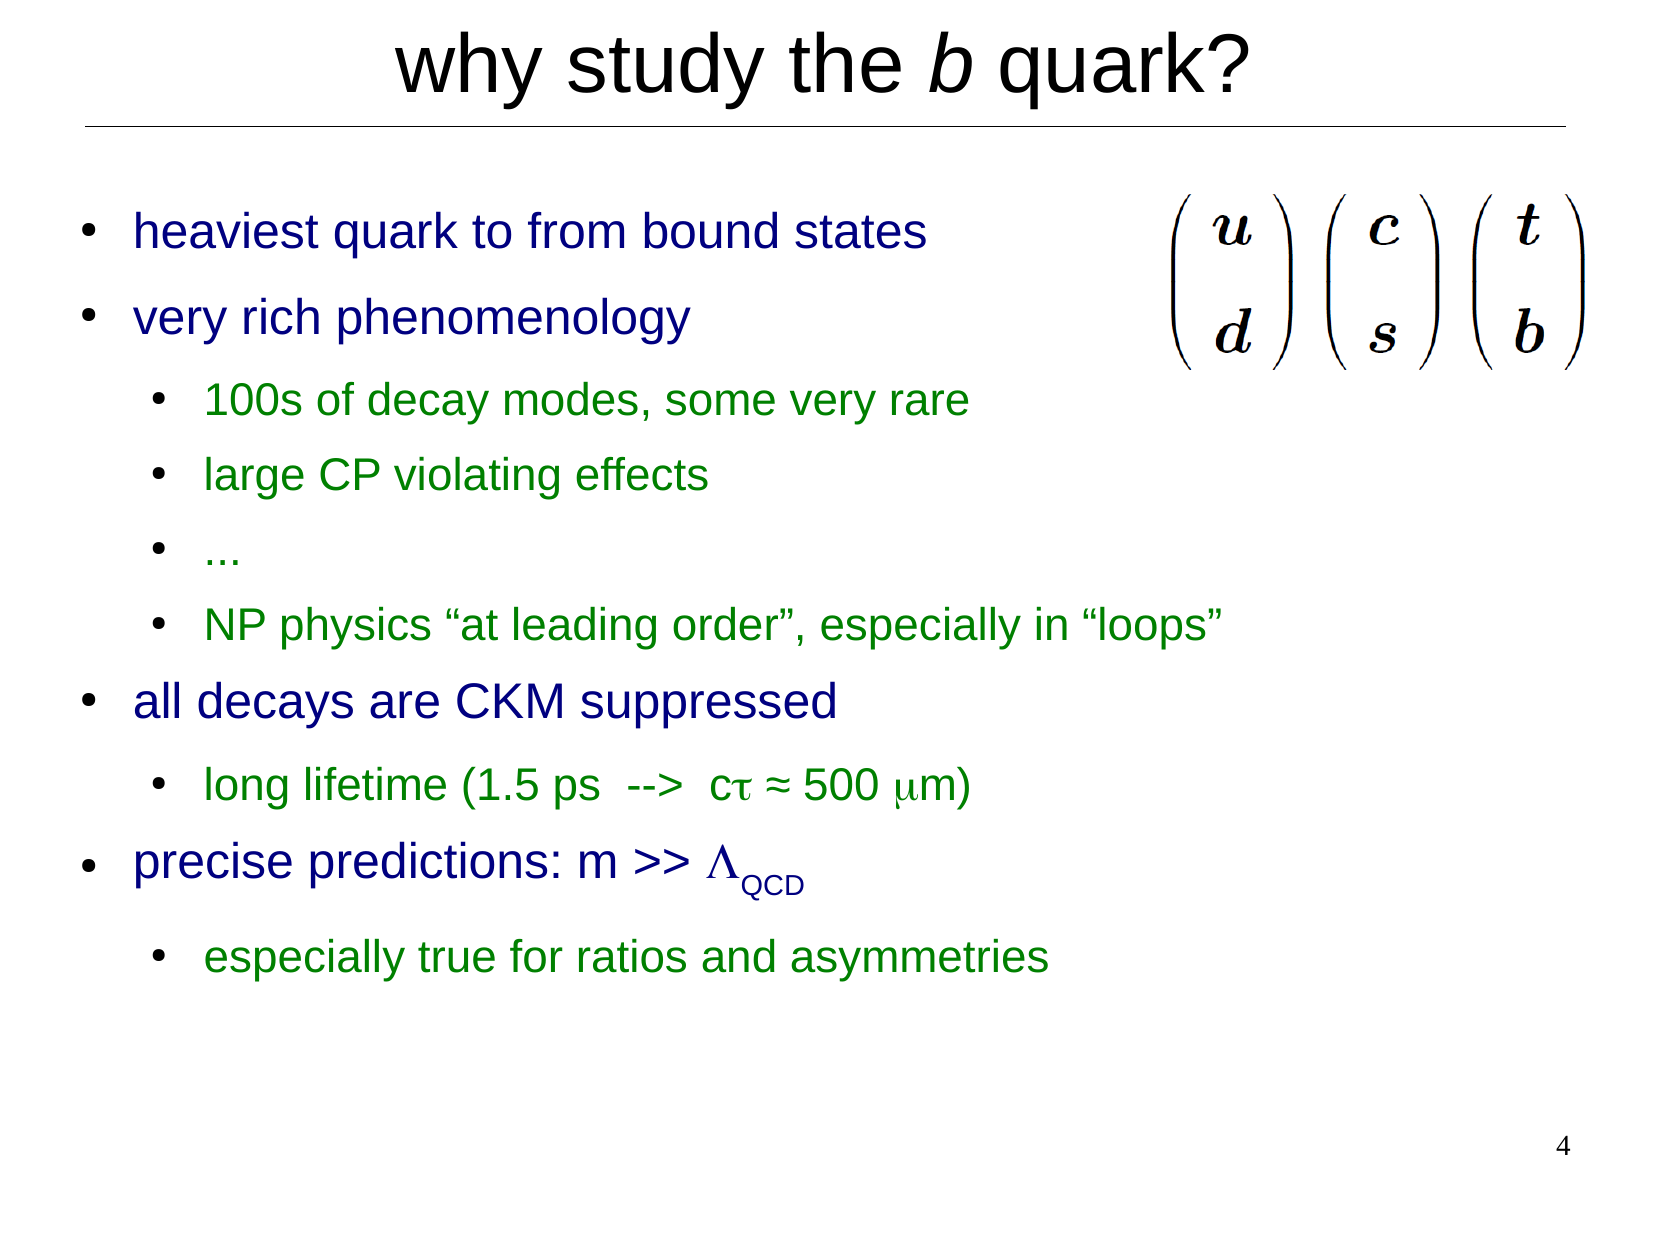

# why study the b quark?
heaviest quark to from bound states
very rich phenomenology
100s of decay modes, some very rare
large CP violating effects
...
NP physics “at leading order”, especially in “loops”
all decays are CKM suppressed
long lifetime (1.5 ps --> ct ≈ 500 mm)
precise predictions: m >> LQCD
especially true for ratios and asymmetries
4